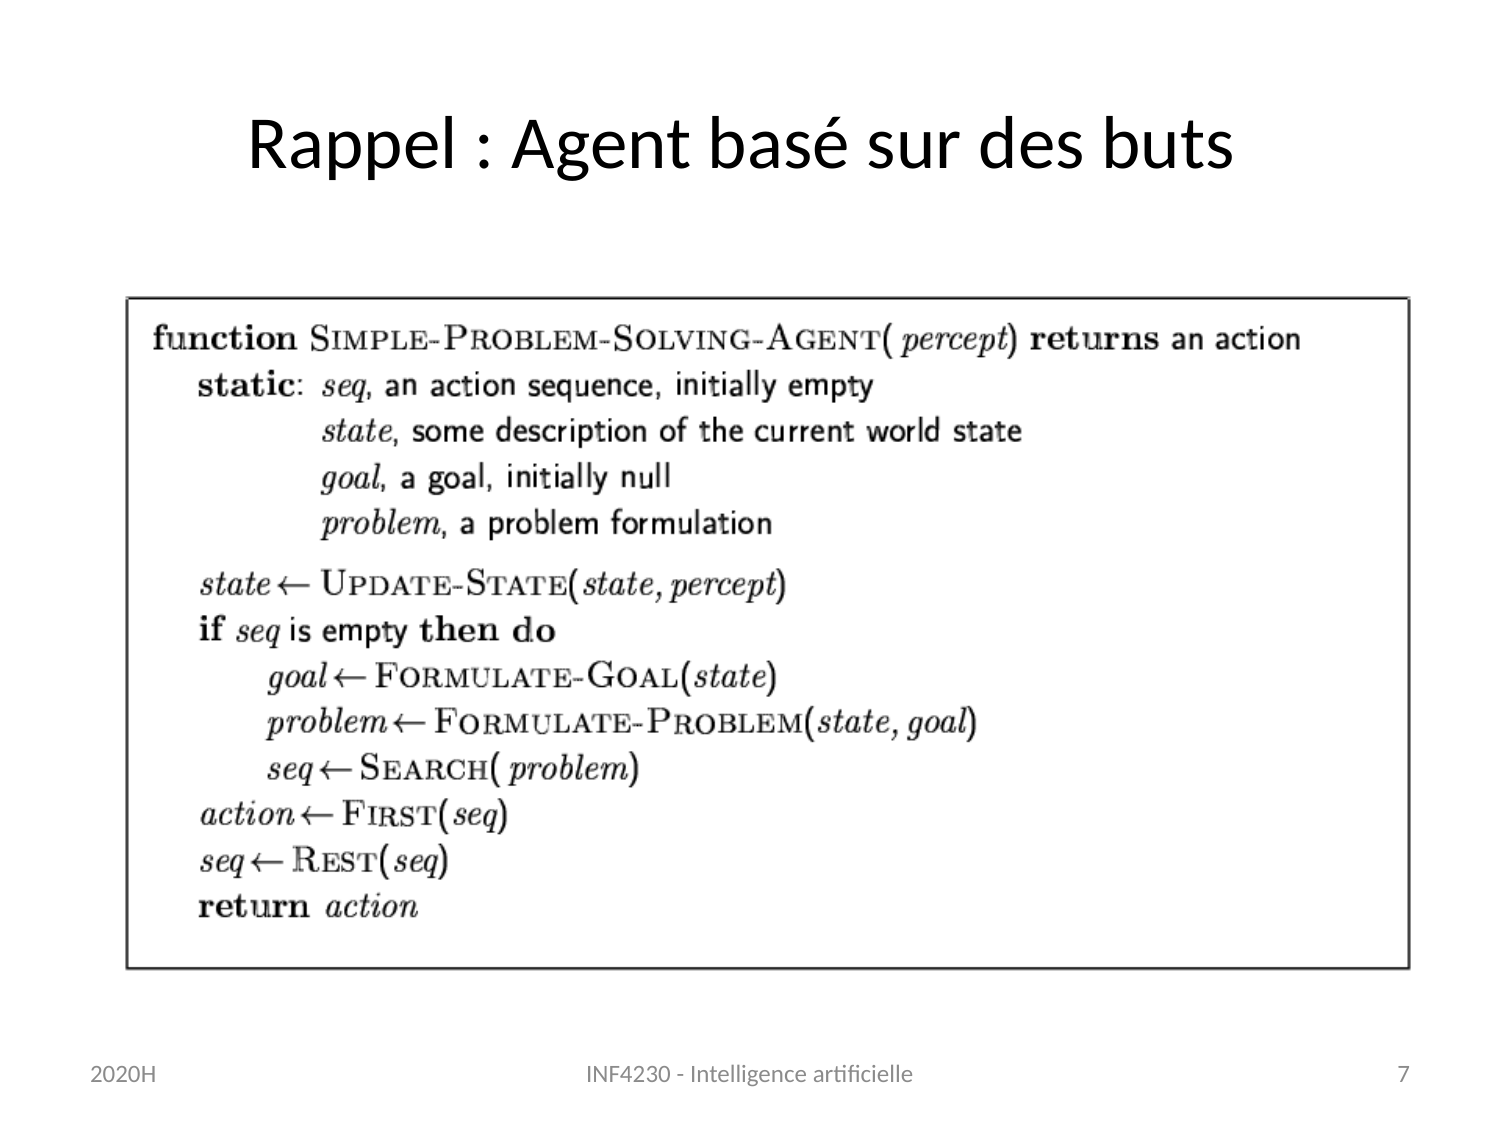

# Rappel : Agent basé sur des buts
2020H
INF4230 - Intelligence artificielle